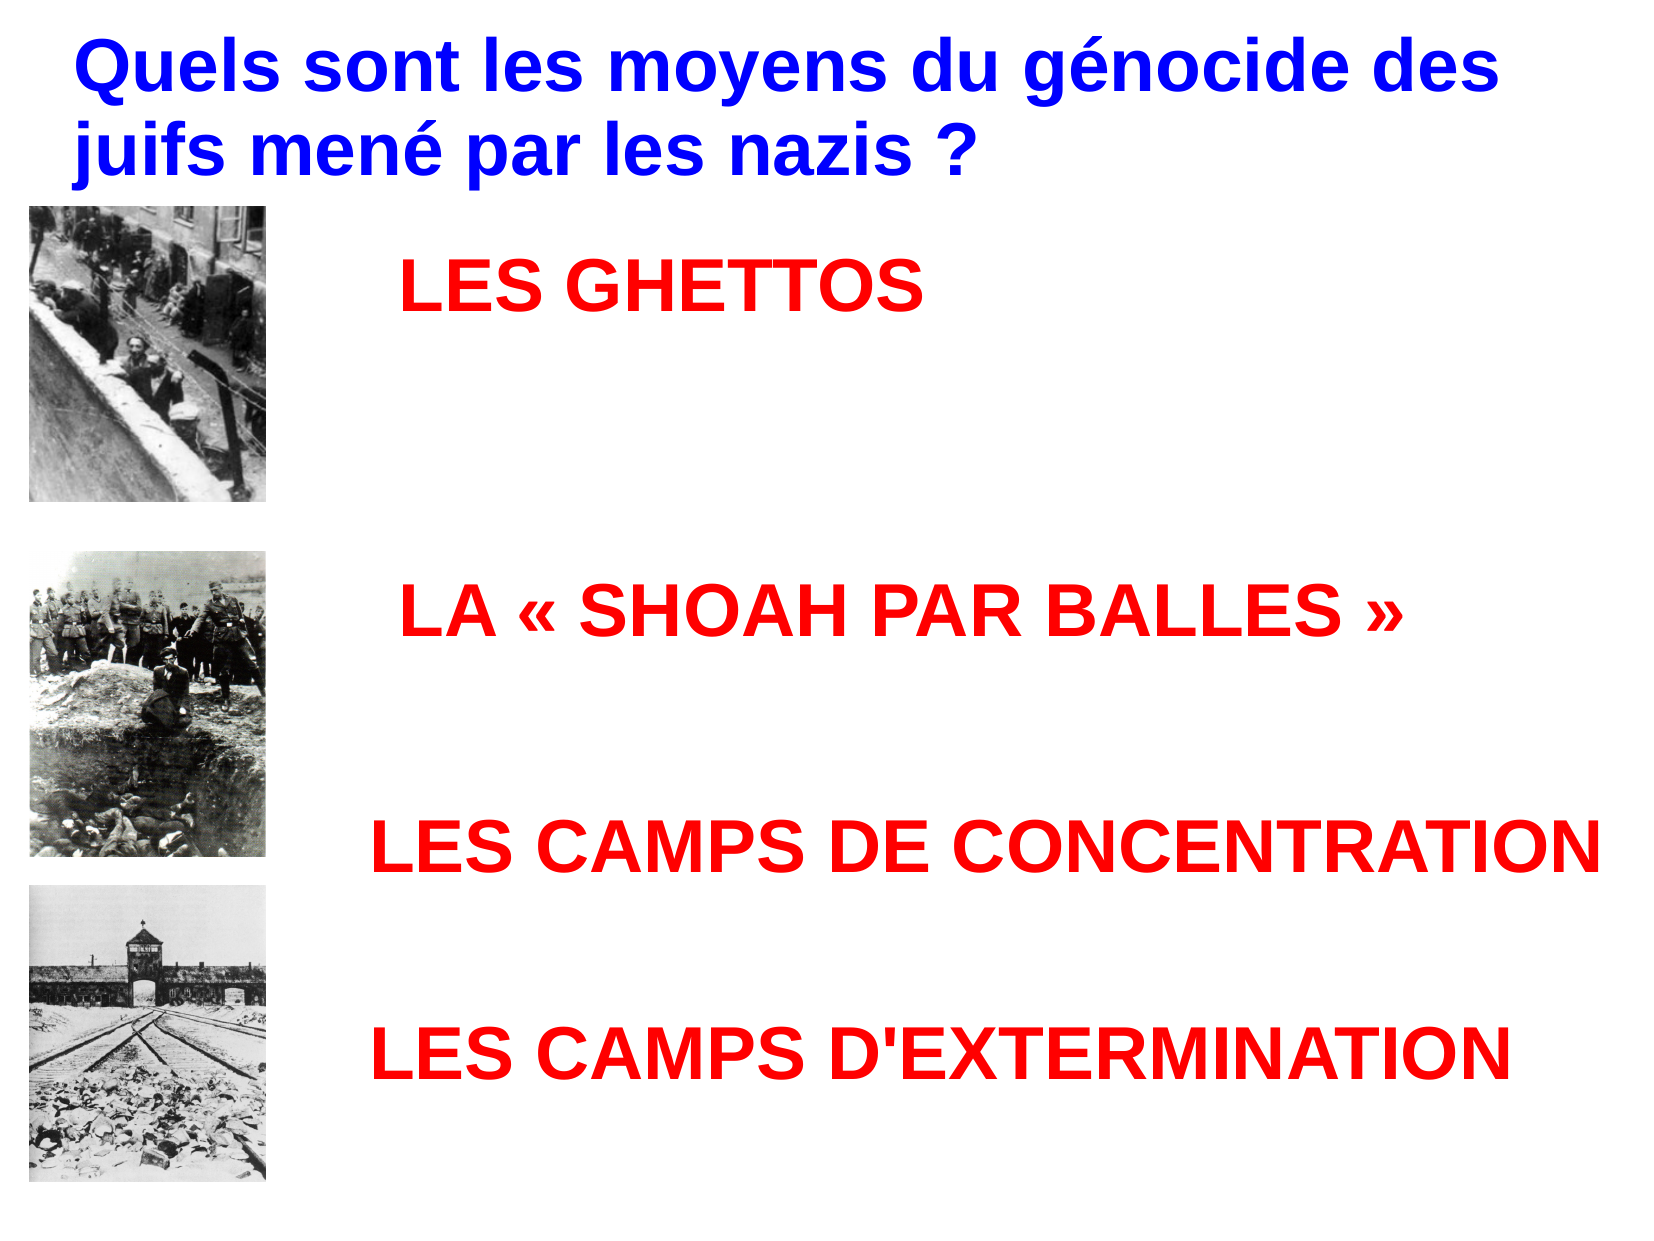

Quels sont les moyens du génocide des juifs mené par les nazis ?
LES GHETTOS
LA « SHOAH PAR BALLES »
LES CAMPS DE CONCENTRATION
LES CAMPS D'EXTERMINATION